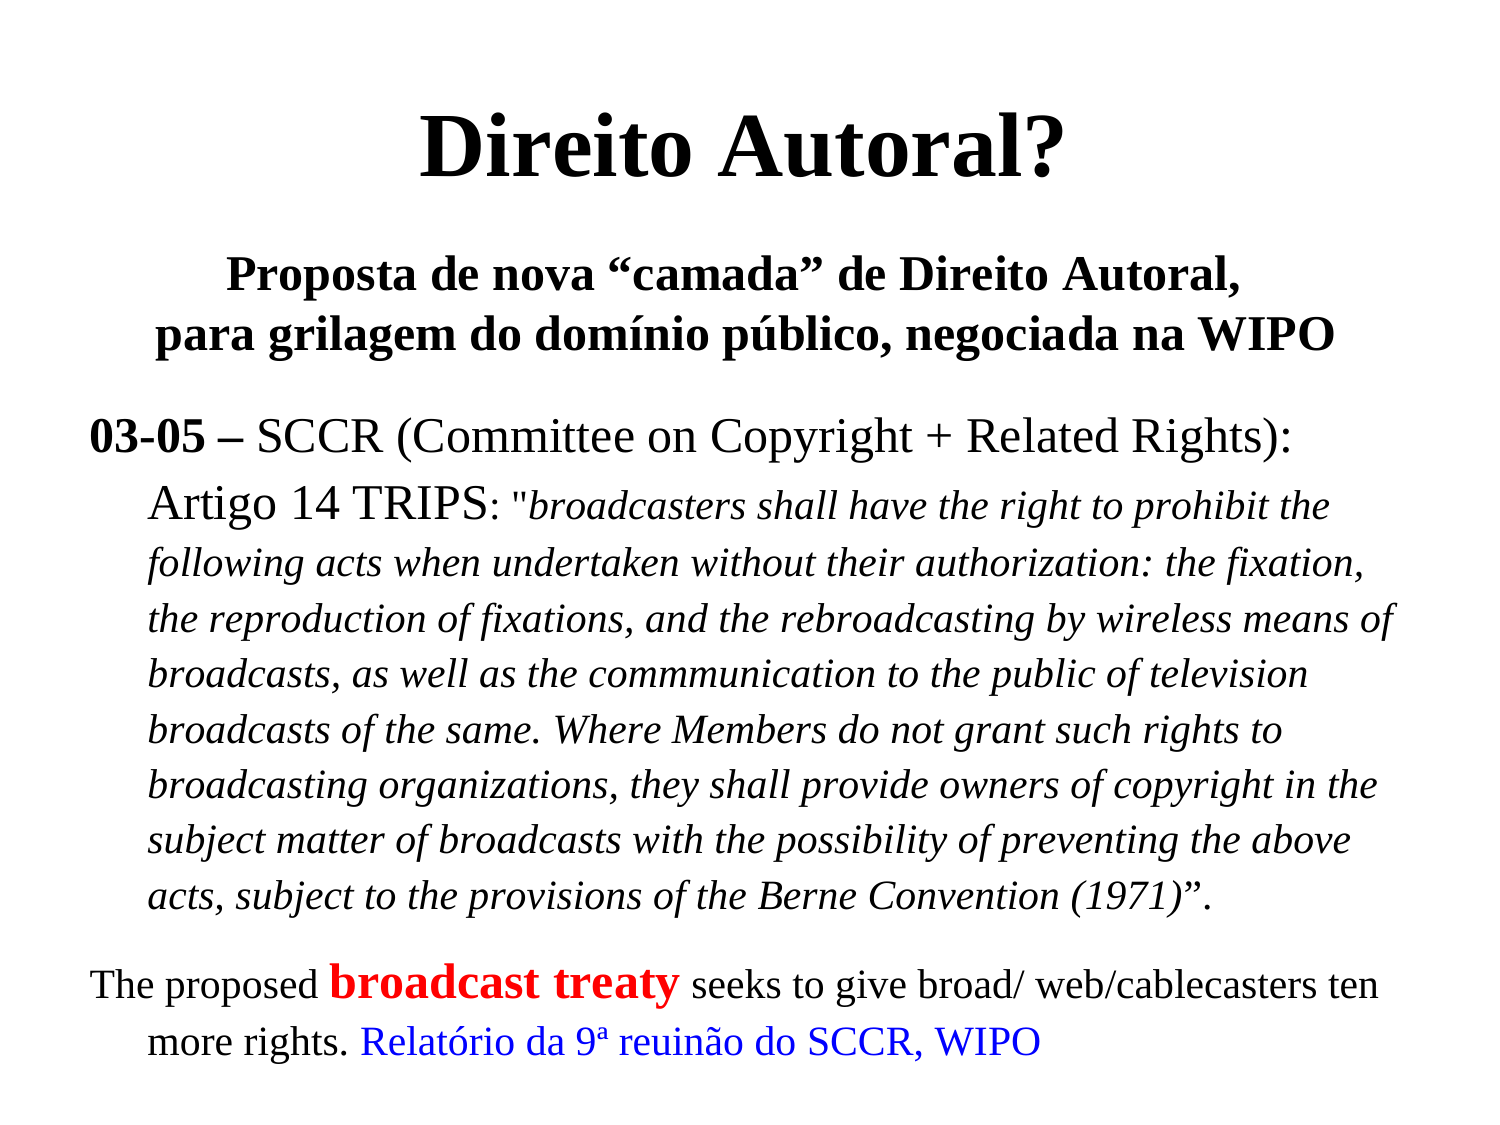

# Direito Autoral?
Proposta de nova “camada” de Direito Autoral,
para grilagem do domínio público, negociada na WIPO
03-05 – SCCR (Committee on Copyright + Related Rights):
Artigo 14 TRIPS: "broadcasters shall have the right to prohibit the following acts when undertaken without their authorization: the fixation, the reproduction of fixations, and the rebroadcasting by wireless means of broadcasts, as well as the commmunication to the public of television broadcasts of the same. Where Members do not grant such rights to broadcasting organizations, they shall provide owners of copyright in the subject matter of broadcasts with the possibility of preventing the above acts, subject to the provisions of the Berne Convention (1971)”.
The proposed broadcast treaty seeks to give broad/ web/cablecasters ten more rights. Relatório da 9ª reuinão do SCCR, WIPO